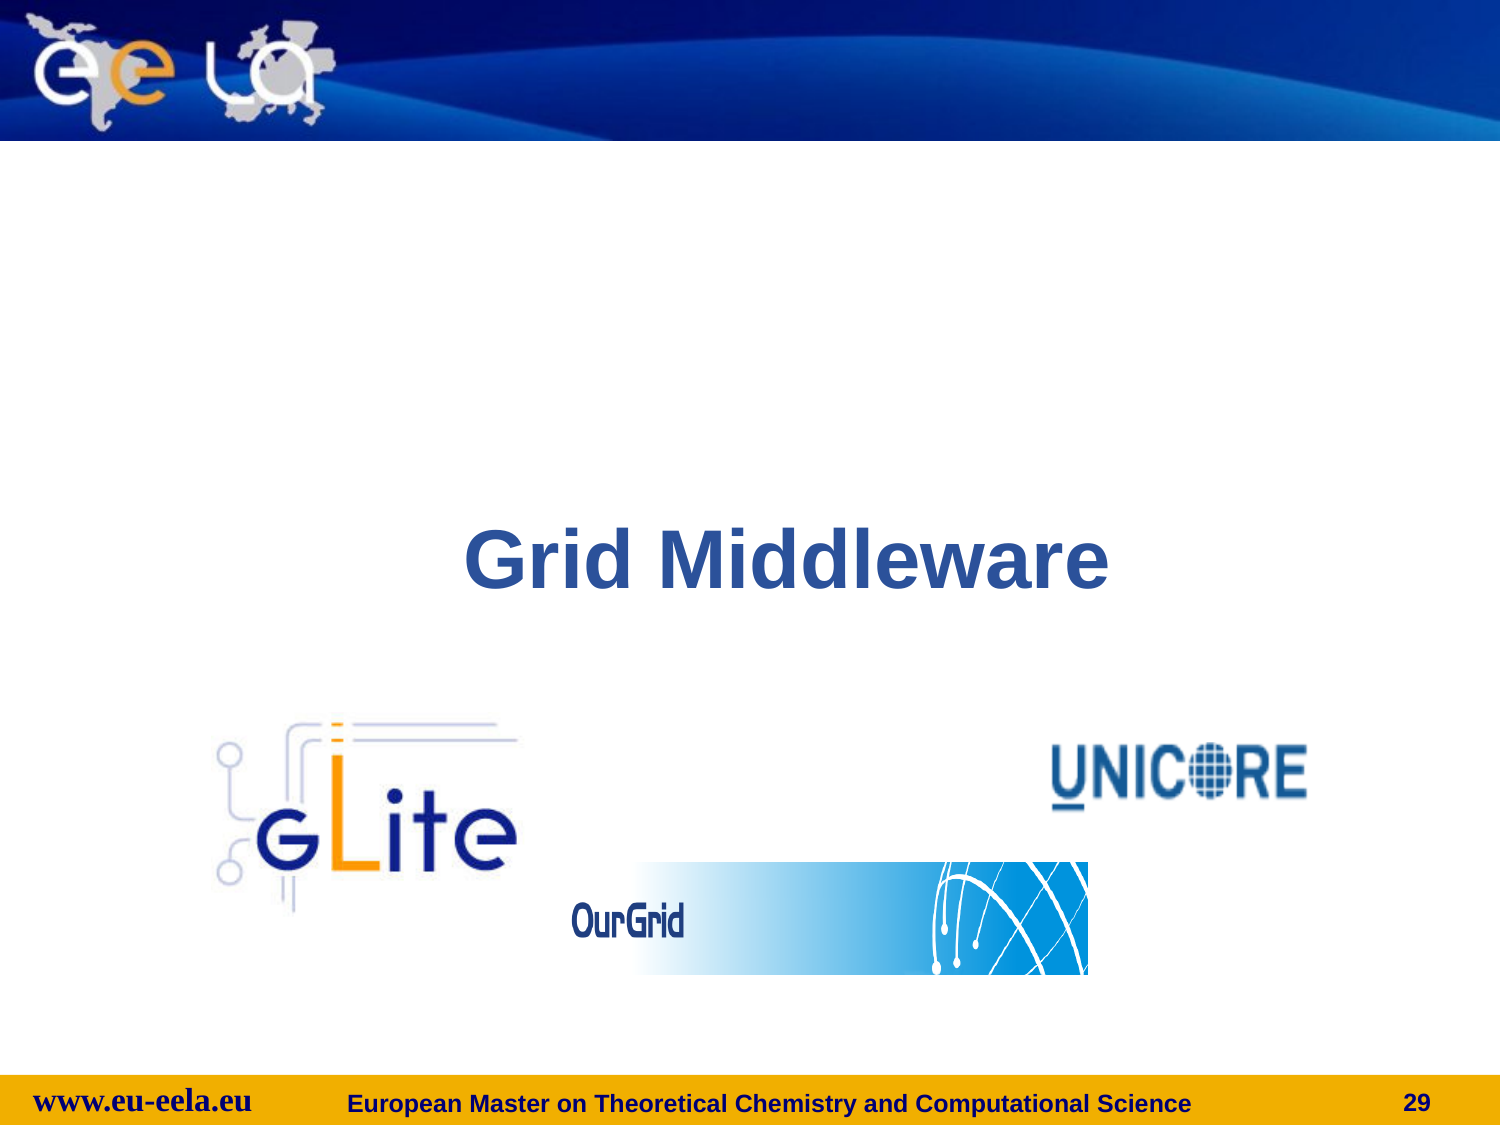

# Grid Middleware
European Master on Theoretical Chemistry and Computational Science